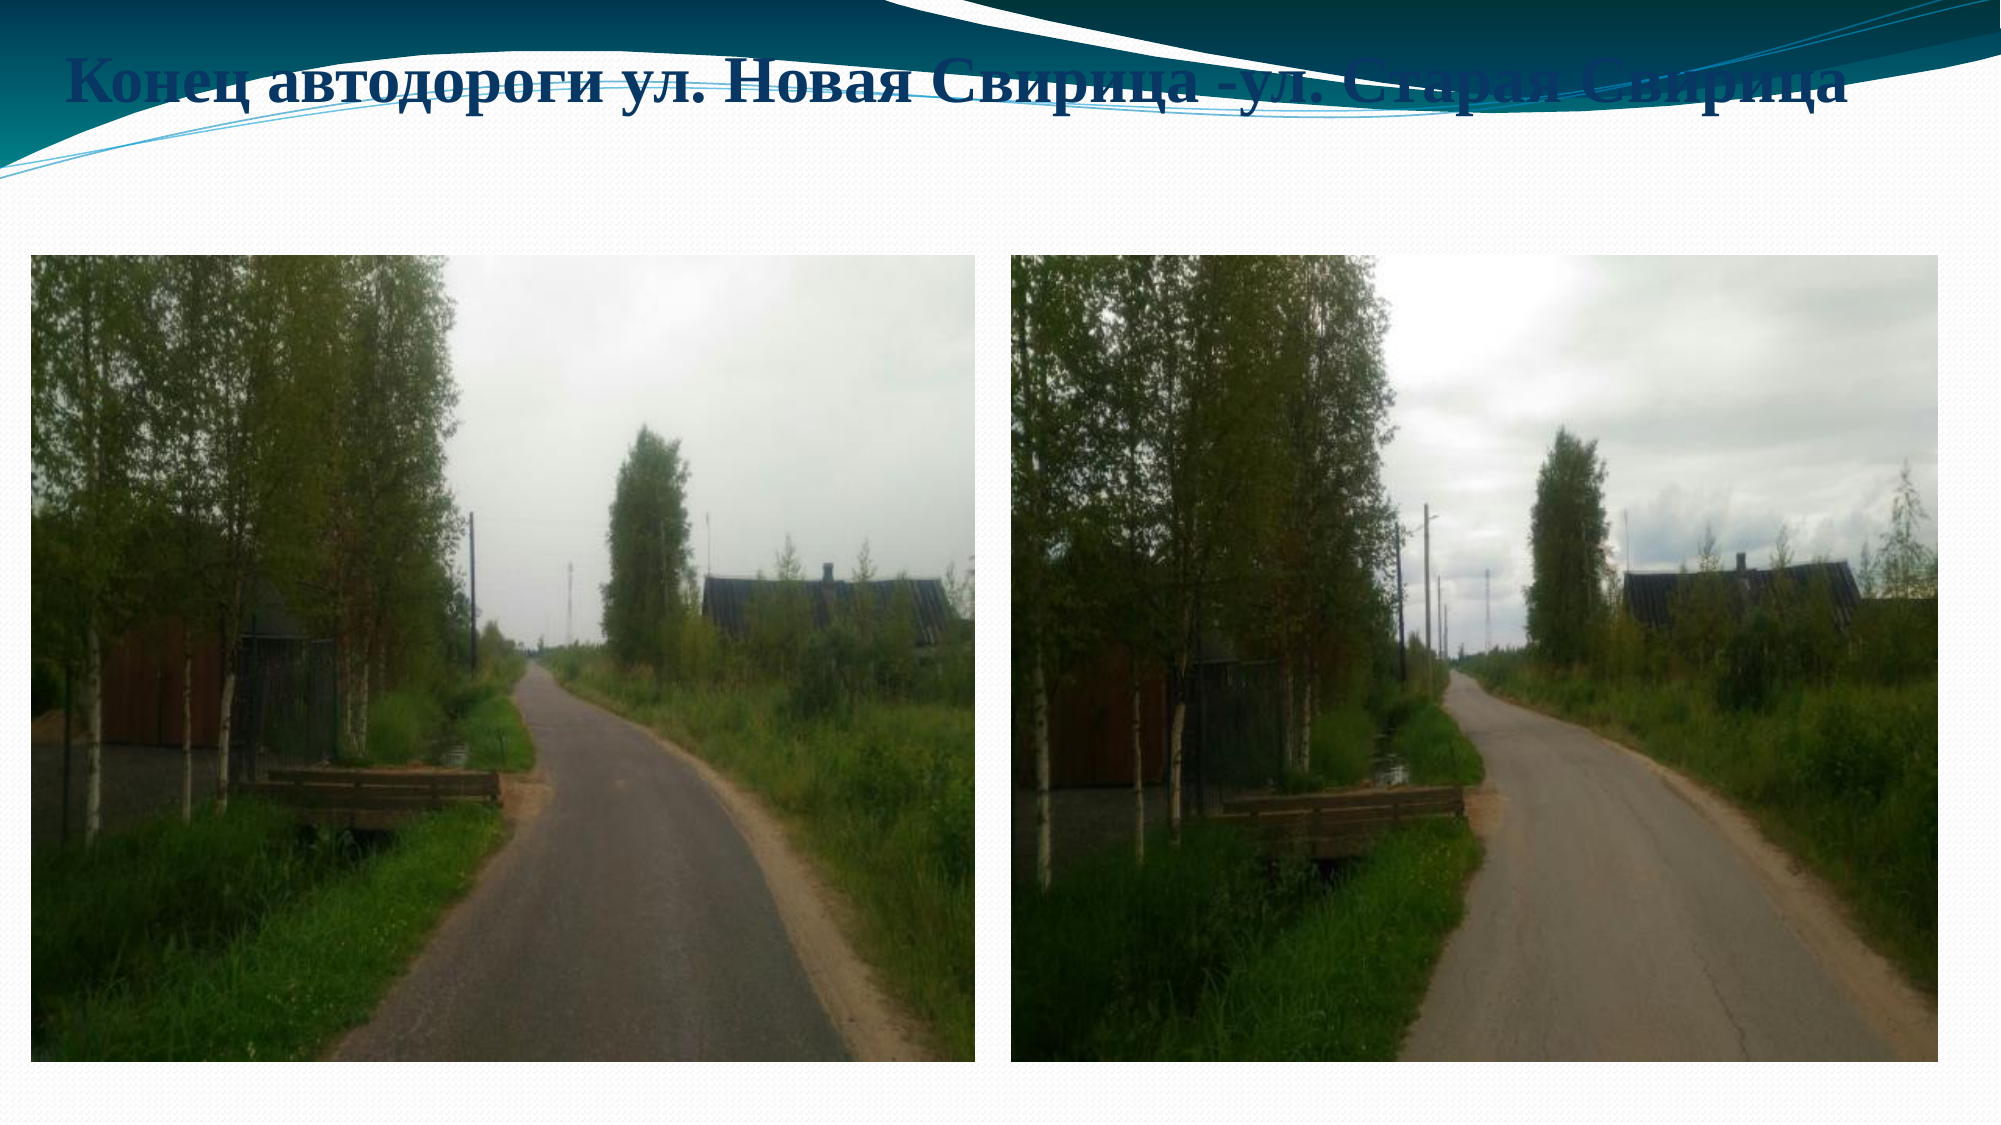

# Конец автодороги ул. Новая Свирица -ул. Старая Свирица